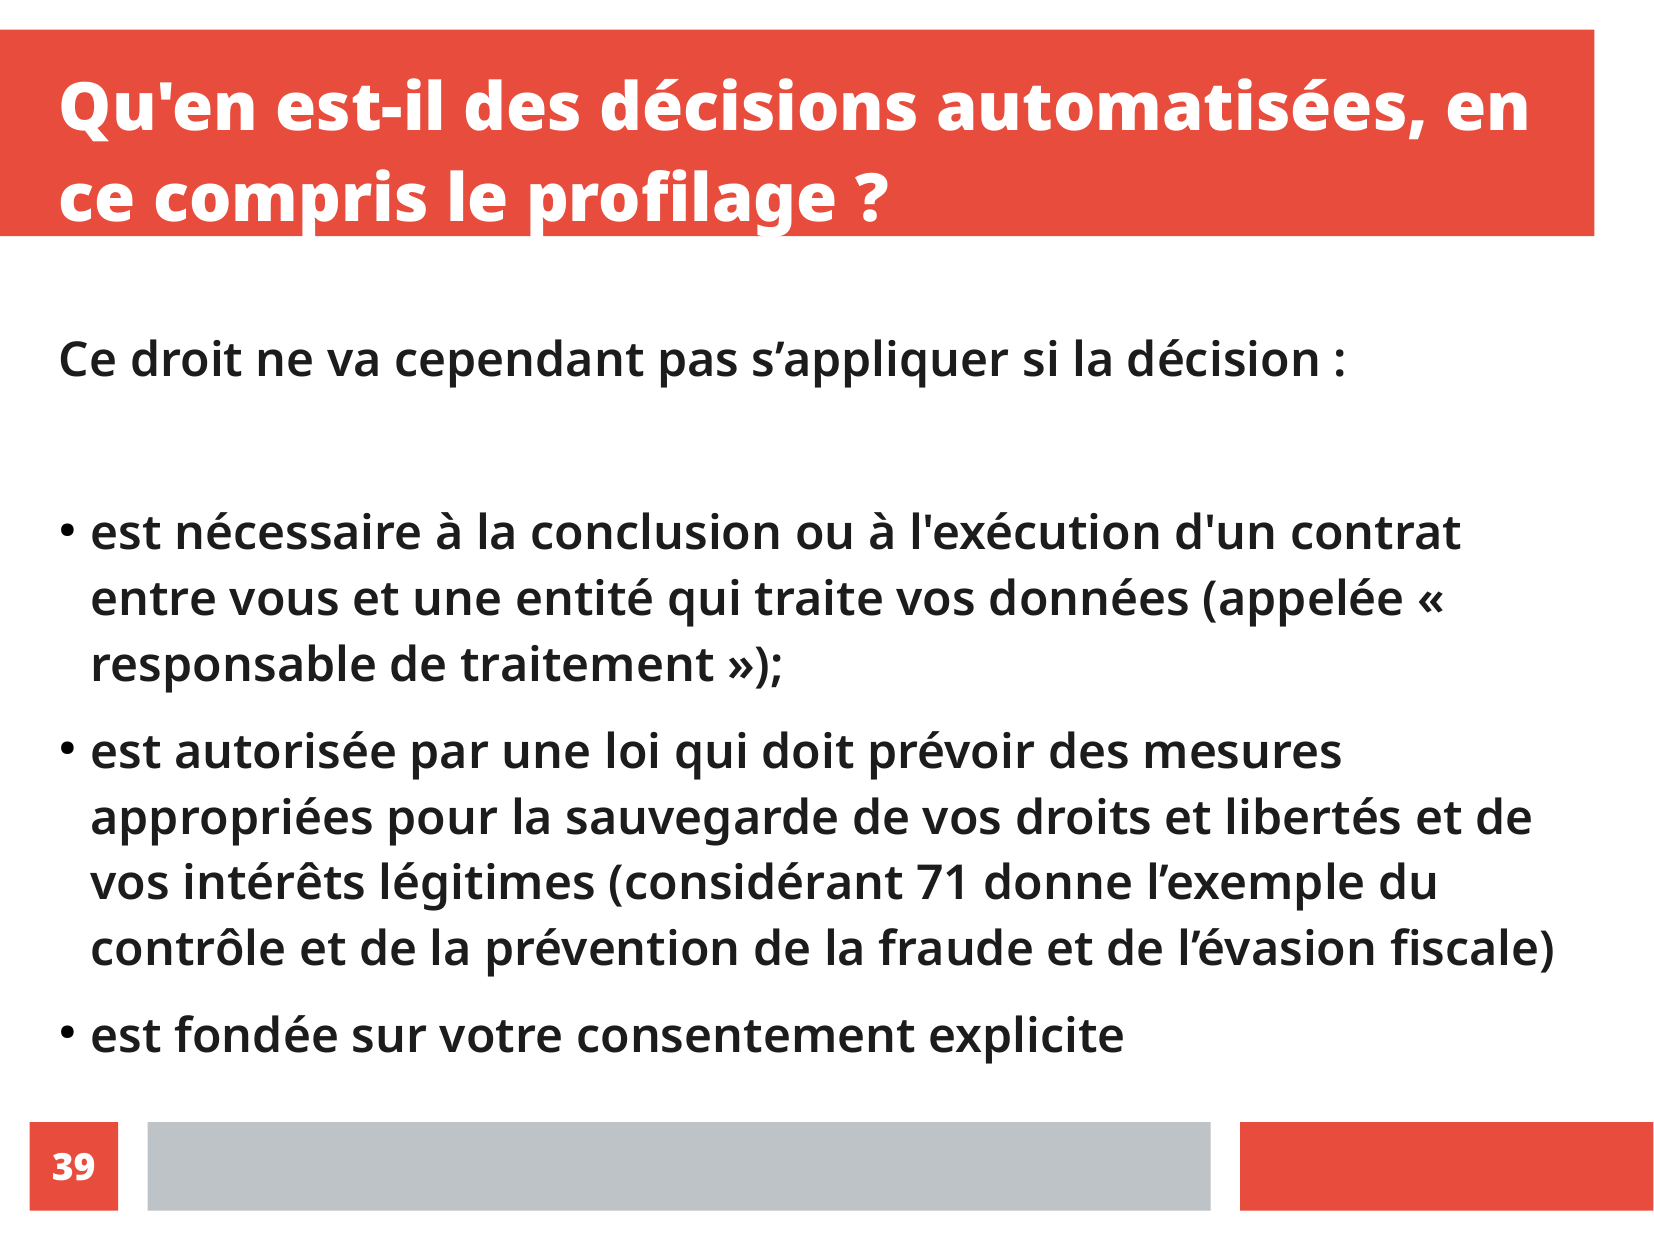

# Qu'en est-il des décisions automatisées, en ce compris le profilage ?
Ce droit ne va cependant pas s’appliquer si la décision :
est nécessaire à la conclusion ou à l'exécution d'un contrat entre vous et une entité qui traite vos données (appelée « responsable de traitement »);
est autorisée par une loi qui doit prévoir des mesures appropriées pour la sauvegarde de vos droits et libertés et de vos intérêts légitimes (considérant 71 donne l’exemple du contrôle et de la prévention de la fraude et de l’évasion fiscale)
est fondée sur votre consentement explicite
39